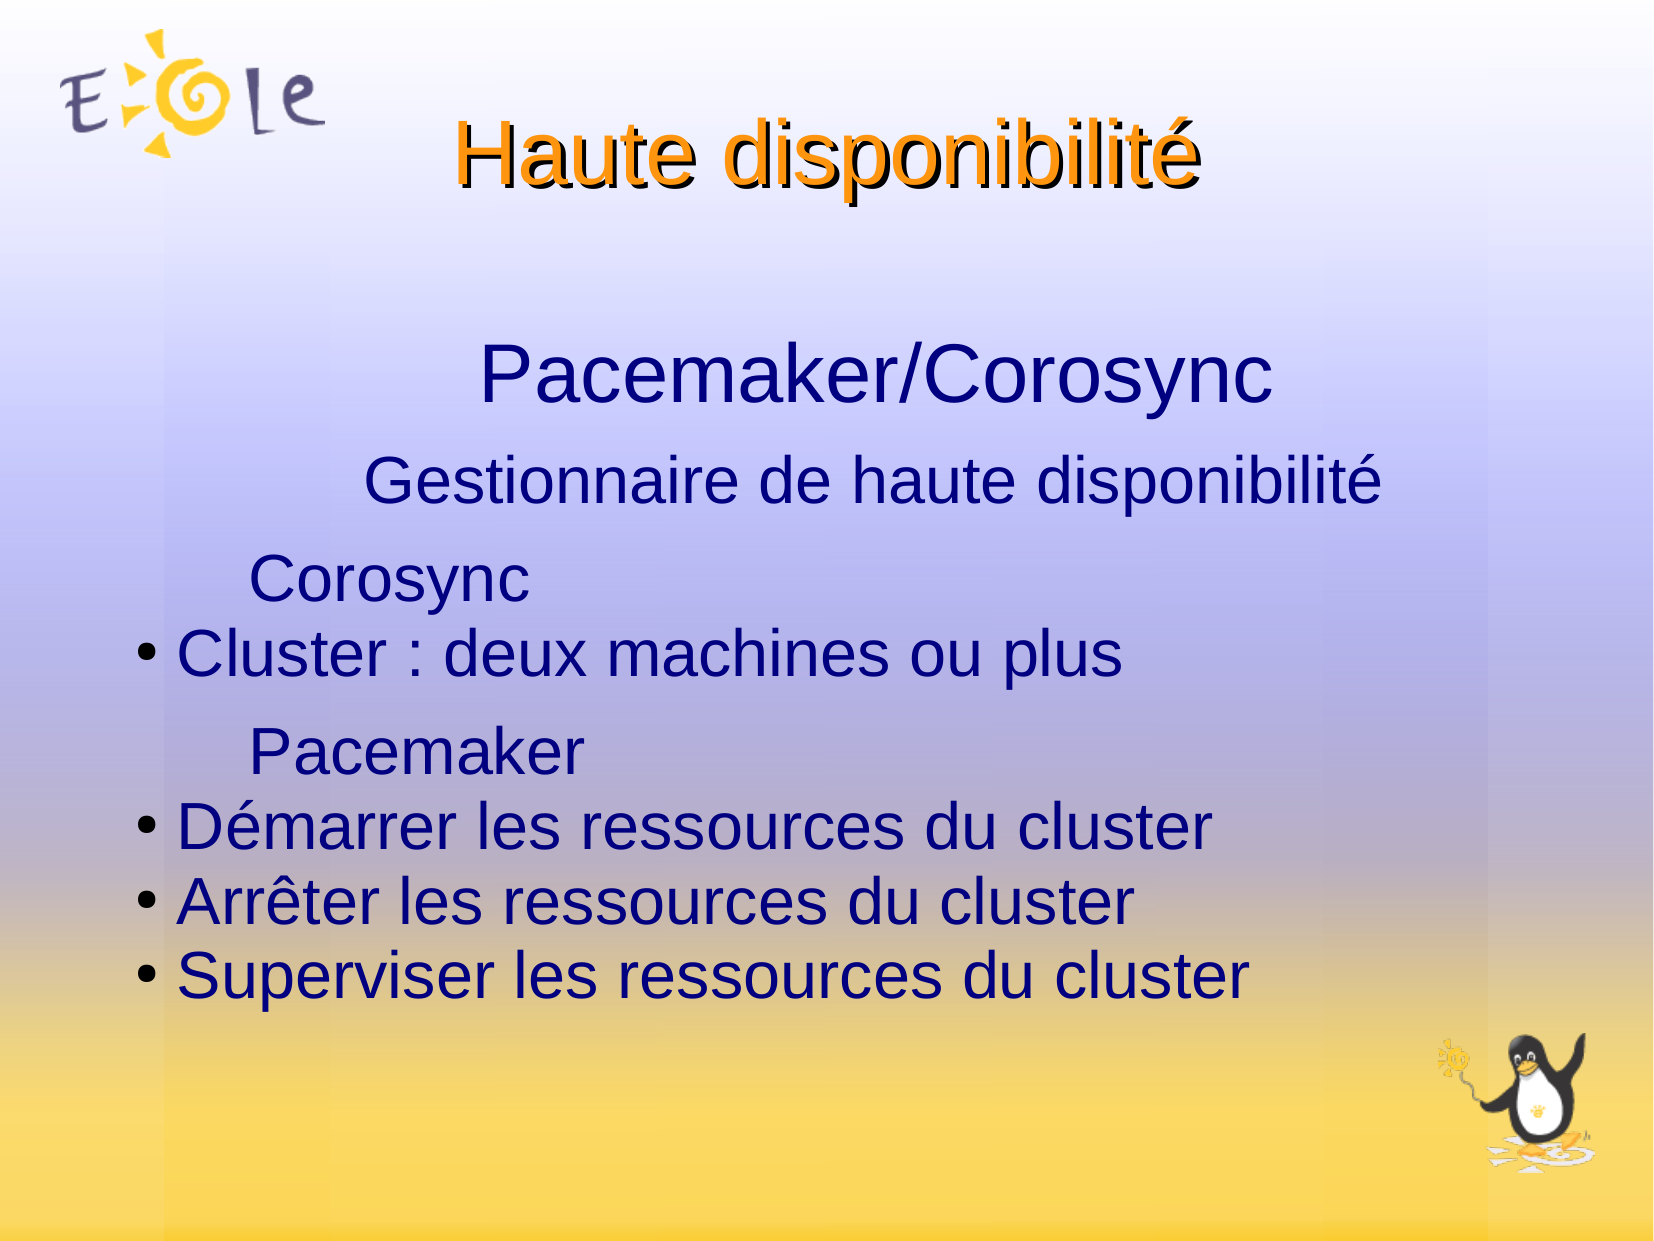

# Haute disponibilité
Pacemaker/Corosync
Gestionnaire de haute disponibilité
 	Corosync
 Cluster : deux machines ou plus
 	Pacemaker
 Démarrer les ressources du cluster
 Arrêter les ressources du cluster
 Superviser les ressources du cluster